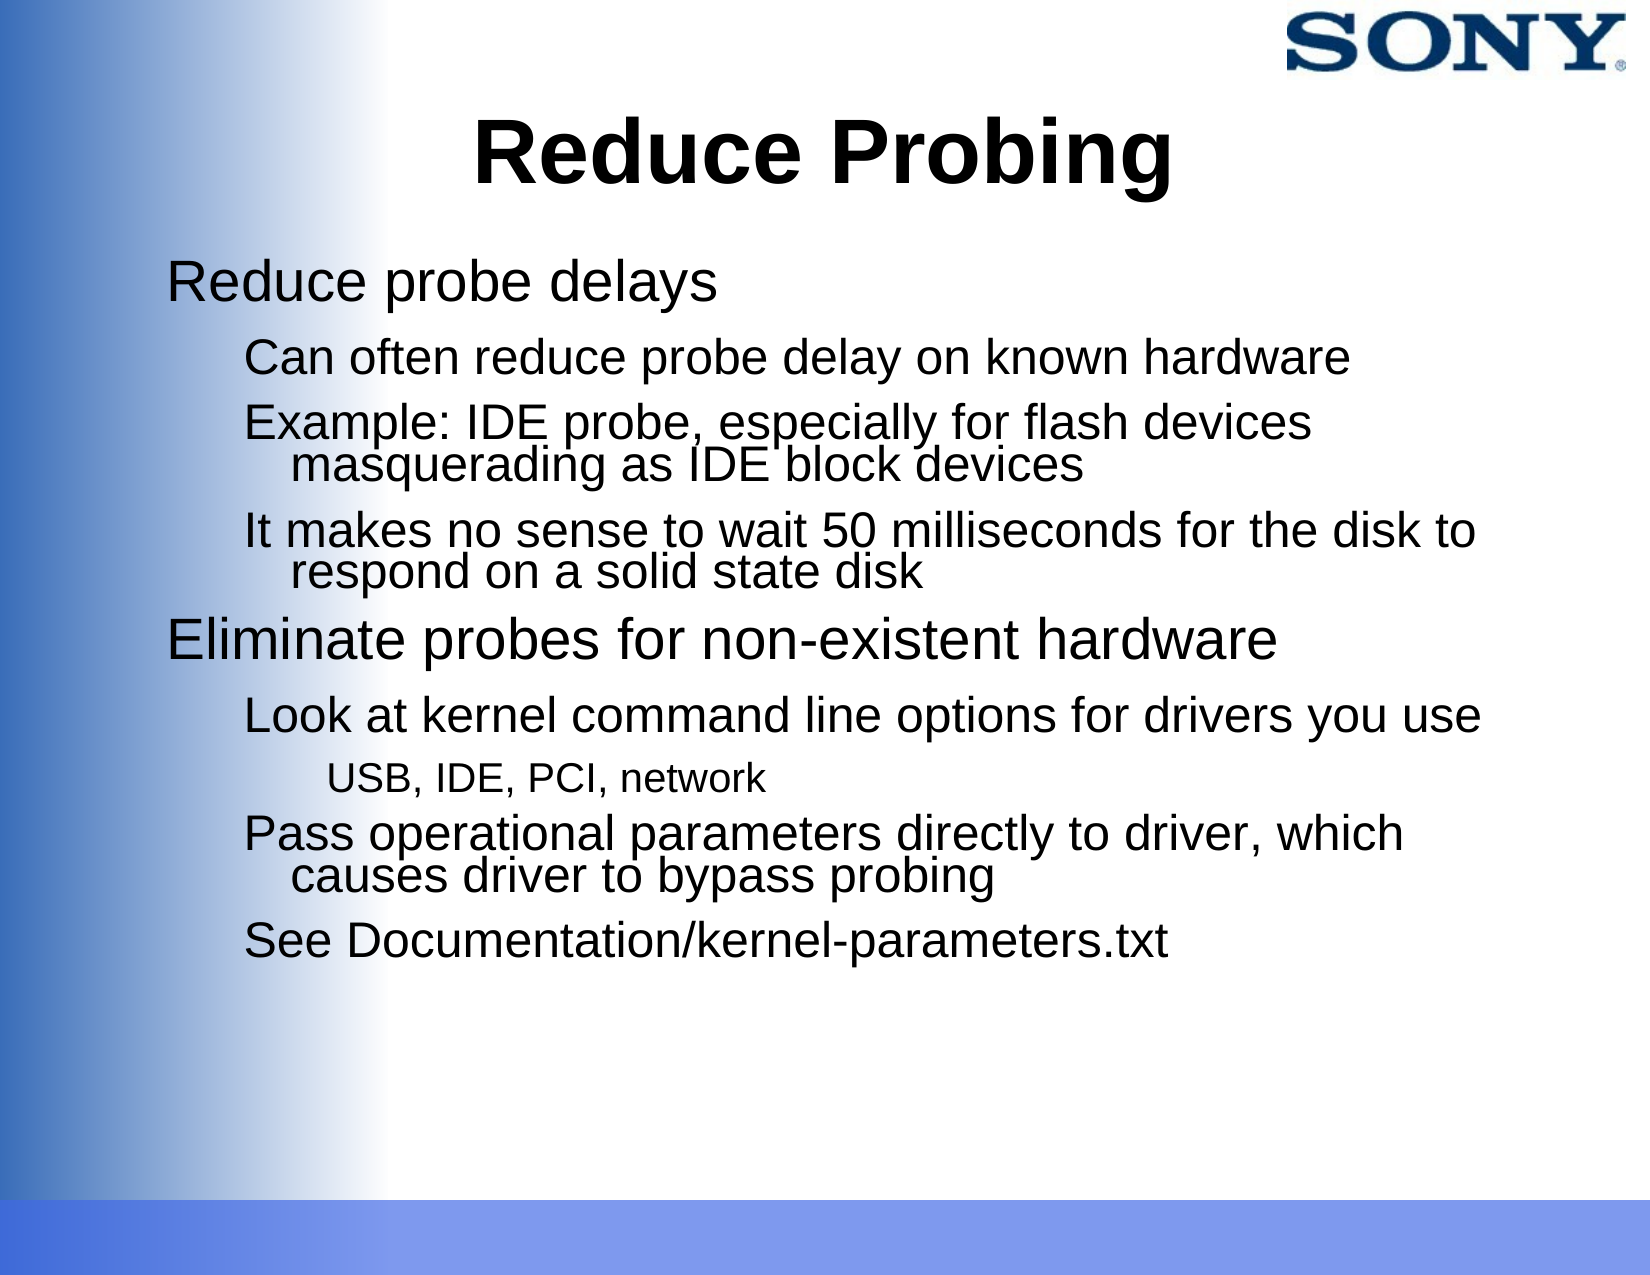

# Reduce Probing
Reduce probe delays
Can often reduce probe delay on known hardware
Example: IDE probe, especially for flash devices masquerading as IDE block devices
It makes no sense to wait 50 milliseconds for the disk to respond on a solid state disk
Eliminate probes for non-existent hardware
Look at kernel command line options for drivers you use
USB, IDE, PCI, network
Pass operational parameters directly to driver, which causes driver to bypass probing
See Documentation/kernel-parameters.txt